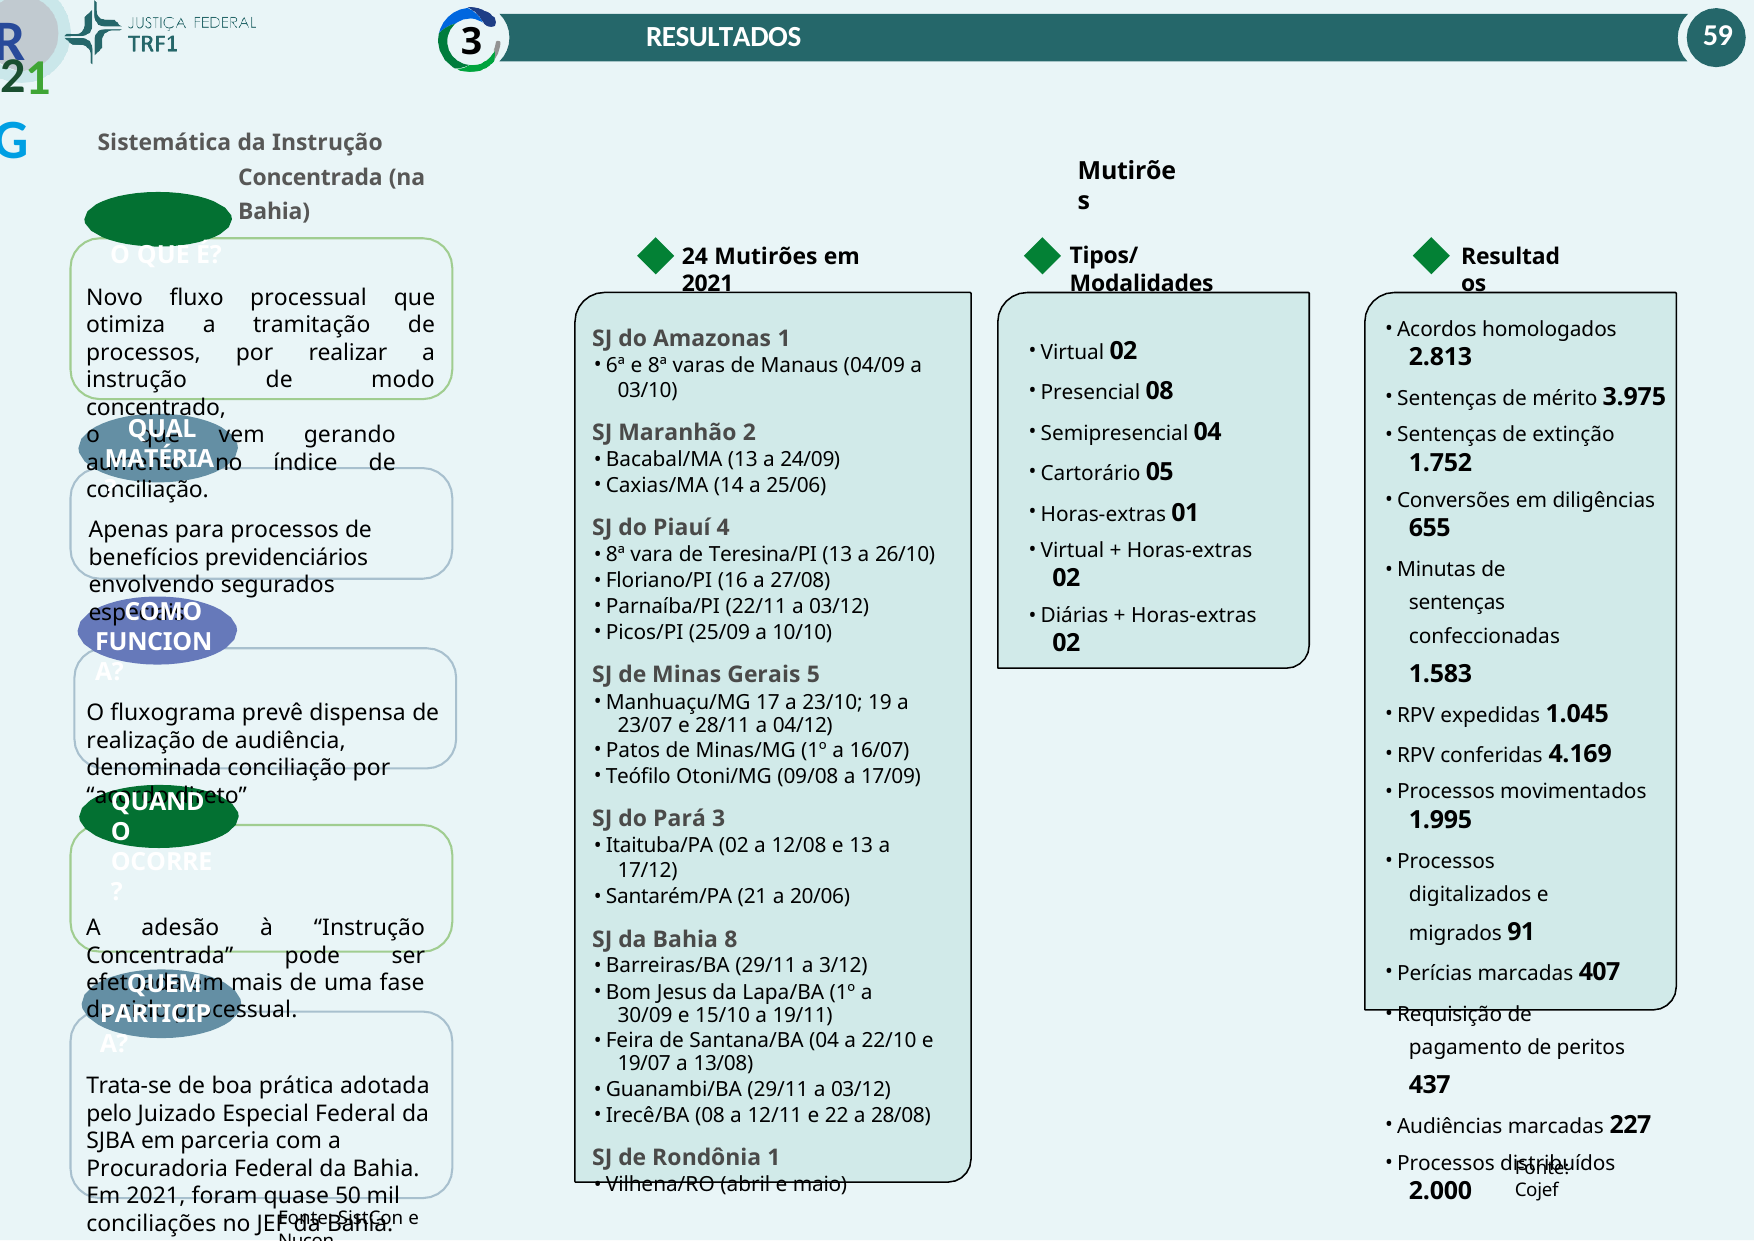

RG
59
3
21
RESULTADOS
Sistemática da Instrução Concentrada (na Bahia)
O QUE É?
Novo fluxo processual que otimiza a tramitação de processos, por realizar a instrução de modo concentrado,
o que vem gerando aumento no índice de conciliação.
Mutirões
Tipos/Modalidades
24 Mutirões em 2021
Resultados
Acordos homologados 2.813
Sentenças de mérito 3.975
Sentenças de extinção 1.752
Conversões em diligências 655
Minutas de sentenças confeccionadas 1.583
RPV expedidas 1.045
RPV conferidas 4.169
Processos movimentados 1.995
Processos digitalizados e migrados 91
Perícias marcadas 407
Requisição de pagamento de peritos 437
Audiências marcadas 227
Processos distribuídos 2.000
SJ do Amazonas 1
6ª e 8ª varas de Manaus (04/09 a 03/10)
SJ Maranhão 2
Bacabal/MA (13 a 24/09)
Caxias/MA (14 a 25/06)
SJ do Piauí 4
8ª vara de Teresina/PI (13 a 26/10)
Floriano/PI (16 a 27/08)
Parnaíba/PI (22/11 a 03/12)
Picos/PI (25/09 a 10/10)
SJ de Minas Gerais 5
Manhuaçu/MG 17 a 23/10; 19 a 23/07 e 28/11 a 04/12)
Patos de Minas/MG (1º a 16/07)
Teófilo Otoni/MG (09/08 a 17/09)
SJ do Pará 3
Itaituba/PA (02 a 12/08 e 13 a 17/12)
Santarém/PA (21 a 20/06)
SJ da Bahia 8
Barreiras/BA (29/11 a 3/12)
Bom Jesus da Lapa/BA (1º a 30/09 e 15/10 a 19/11)
Feira de Santana/BA (04 a 22/10 e 19/07 a 13/08)
Guanambi/BA (29/11 a 03/12)
Irecê/BA (08 a 12/11 e 22 a 28/08)
SJ de Rondônia 1
Vilhena/RO (abril e maio)
Virtual 02
Presencial 08
Semipresencial 04
Cartorário 05
Horas-extras 01
Virtual + Horas-extras 02
Diárias + Horas-extras 02
QUAL MATÉRIA?
Apenas para processos de benefícios previdenciários envolvendo segurados especiais
COMO FUNCIONA?
O fluxograma prevê dispensa de realização de audiência, denominada conciliação por “acordo direto”
QUANDO OCORRE?
A adesão à “Instrução Concentrada” pode ser efetuada em mais de uma fase do ciclo processual.
QUEM PARTICIPA?
Trata-se de boa prática adotada pelo Juizado Especial Federal da SJBA em parceria com a Procuradoria Federal da Bahia. Em 2021, foram quase 50 mil conciliações no JEF da Bahia.
Fonte: Cojef
Fonte: SistCon e Nucon